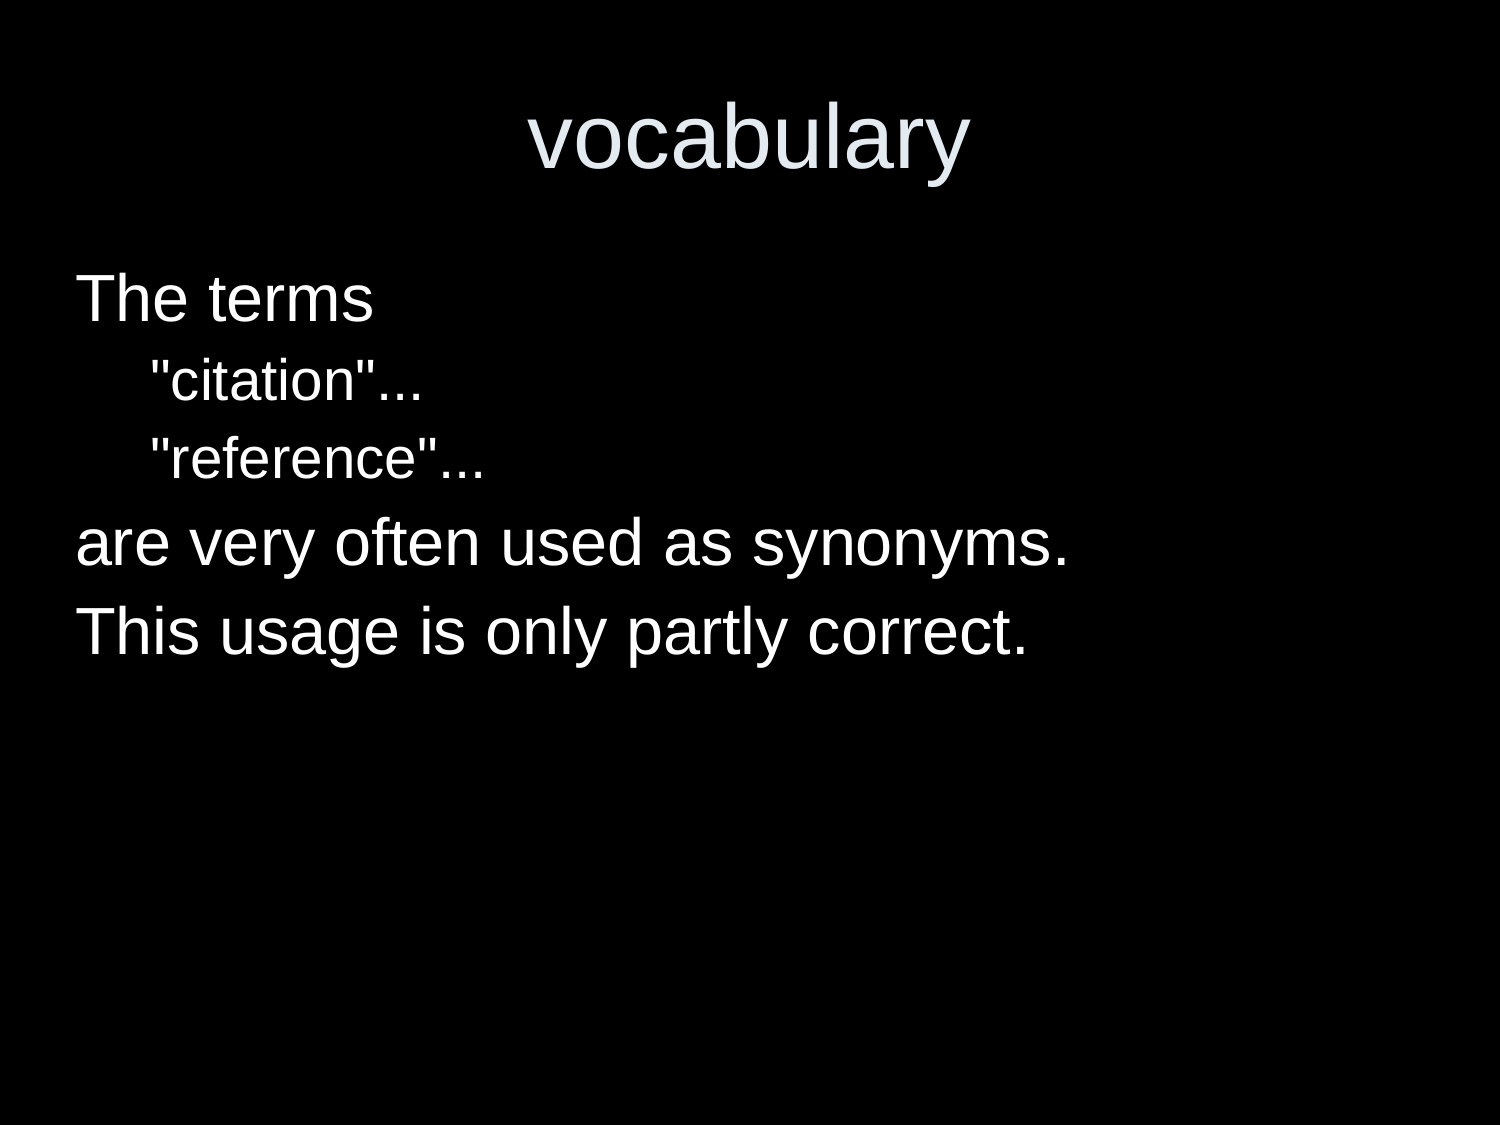

# vocabulary
The terms
"citation"...
"reference"...
are very often used as synonyms.
This usage is only partly correct.